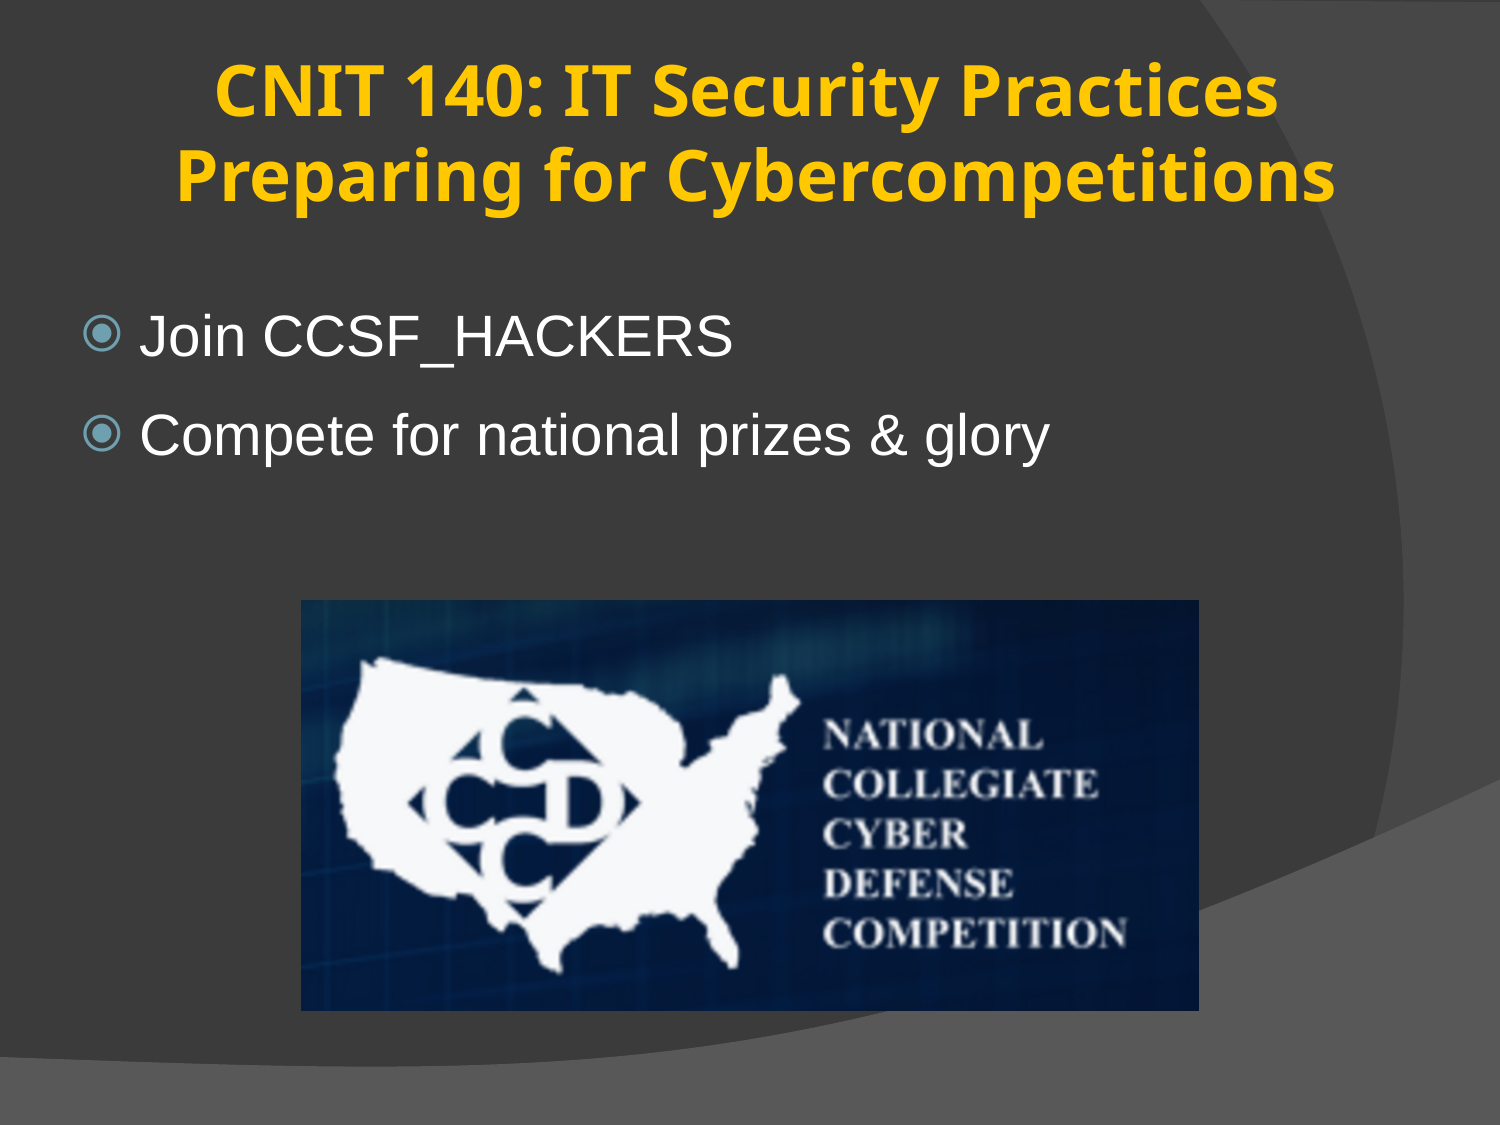

# CNIT 140: IT Security Practices Preparing for Cybercompetitions
Join CCSF_HACKERS
Compete for national prizes & glory